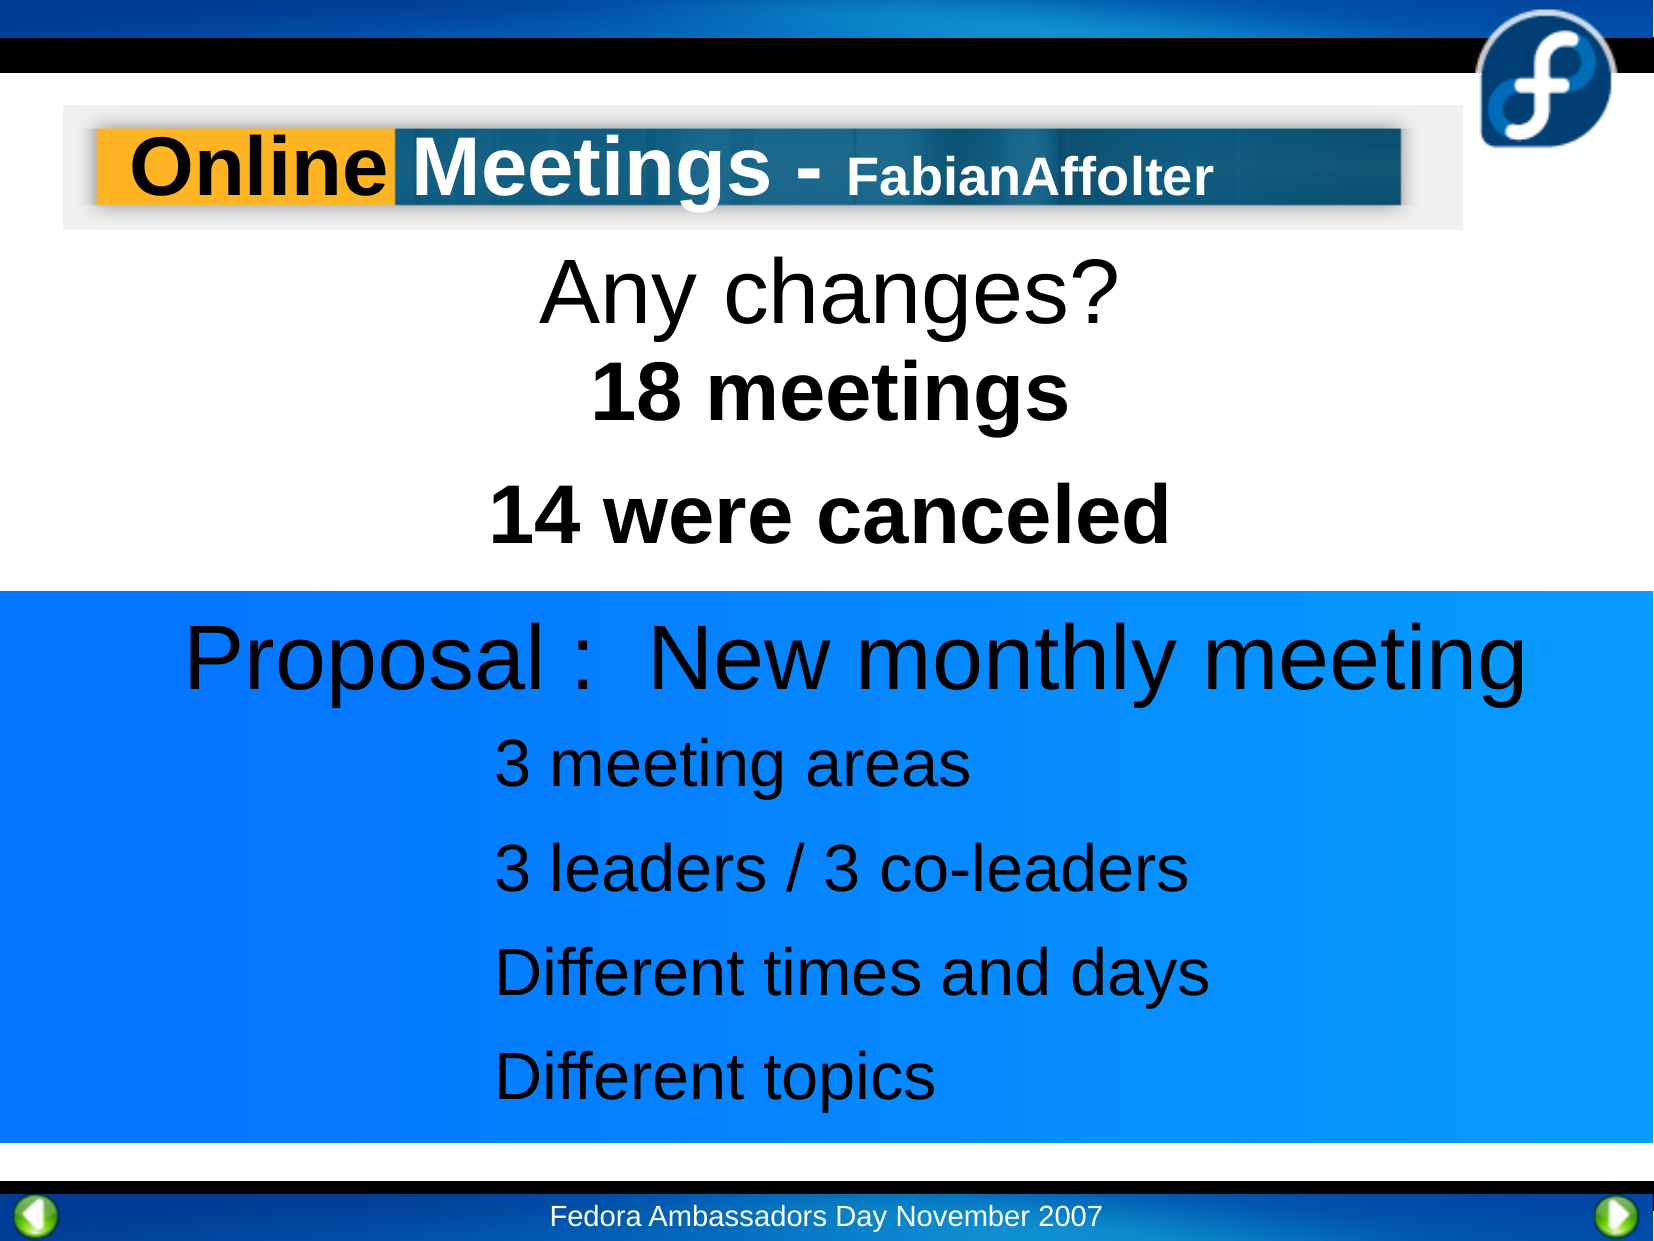

Online Meetings - FabianAffolter
18 meetings
14 were canceled
# Any changes?
Proposal : New monthly meeting
3 meeting areas
3 leaders / 3 co-leaders
Different times and days
Different topics